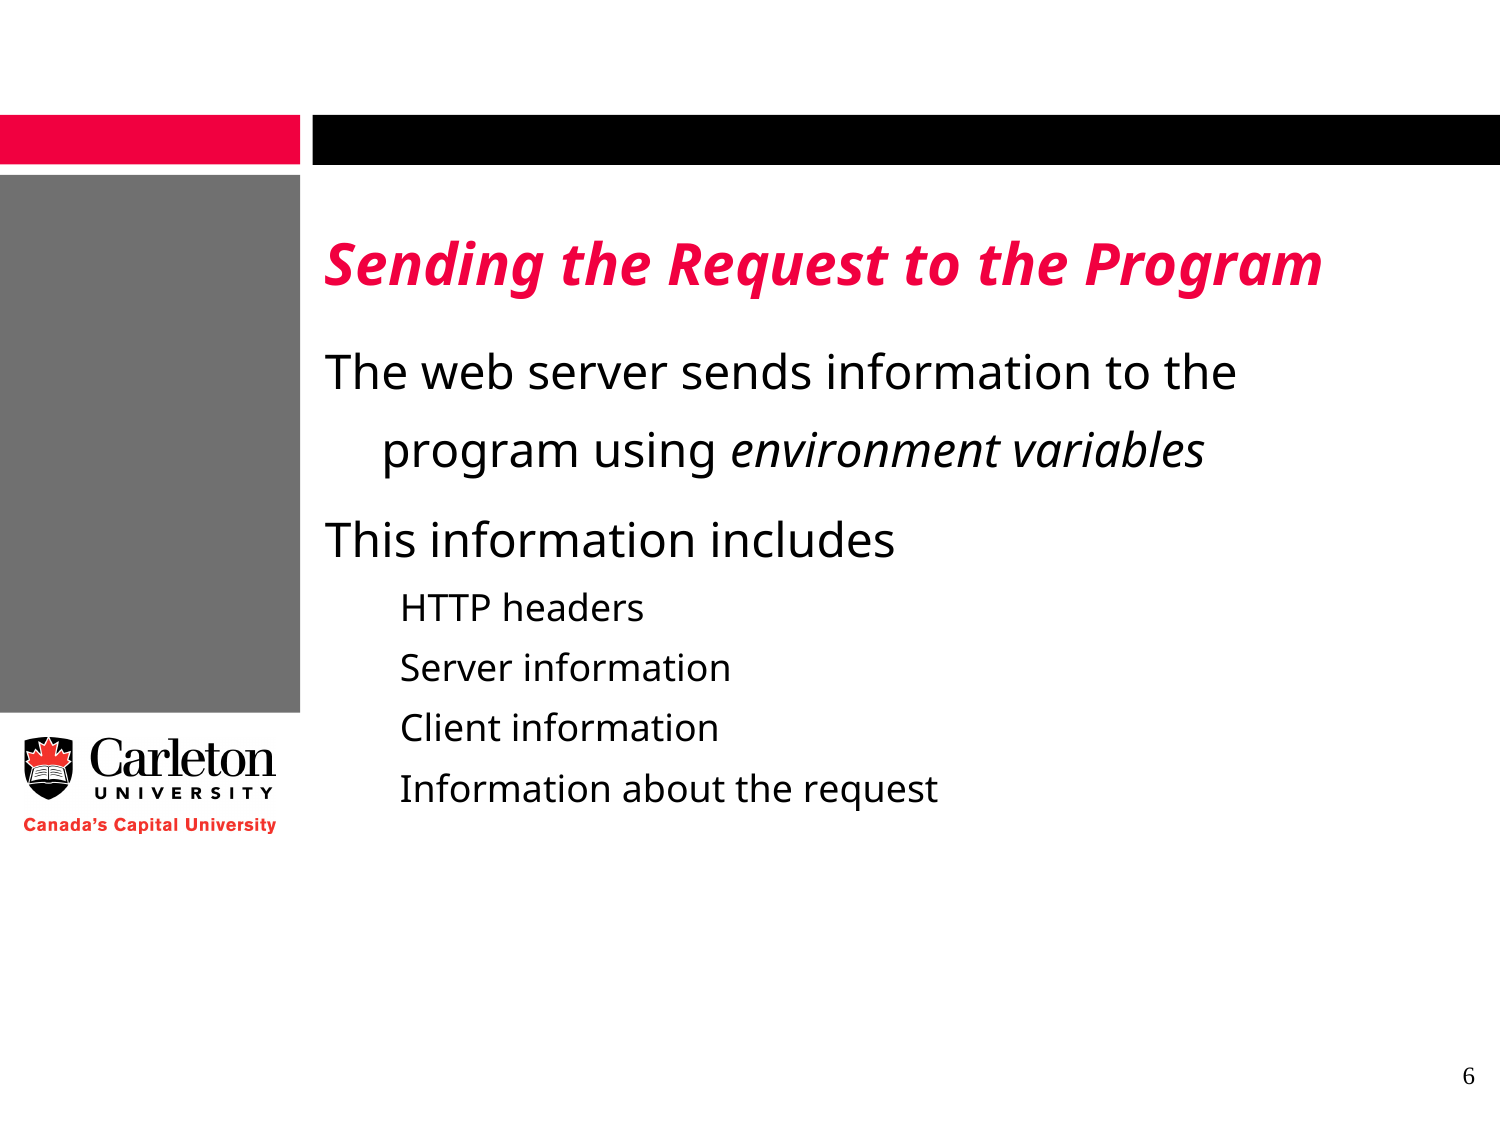

# Sending the Request to the Program
The web server sends information to the program using environment variables
This information includes
HTTP headers
Server information
Client information
Information about the request
6